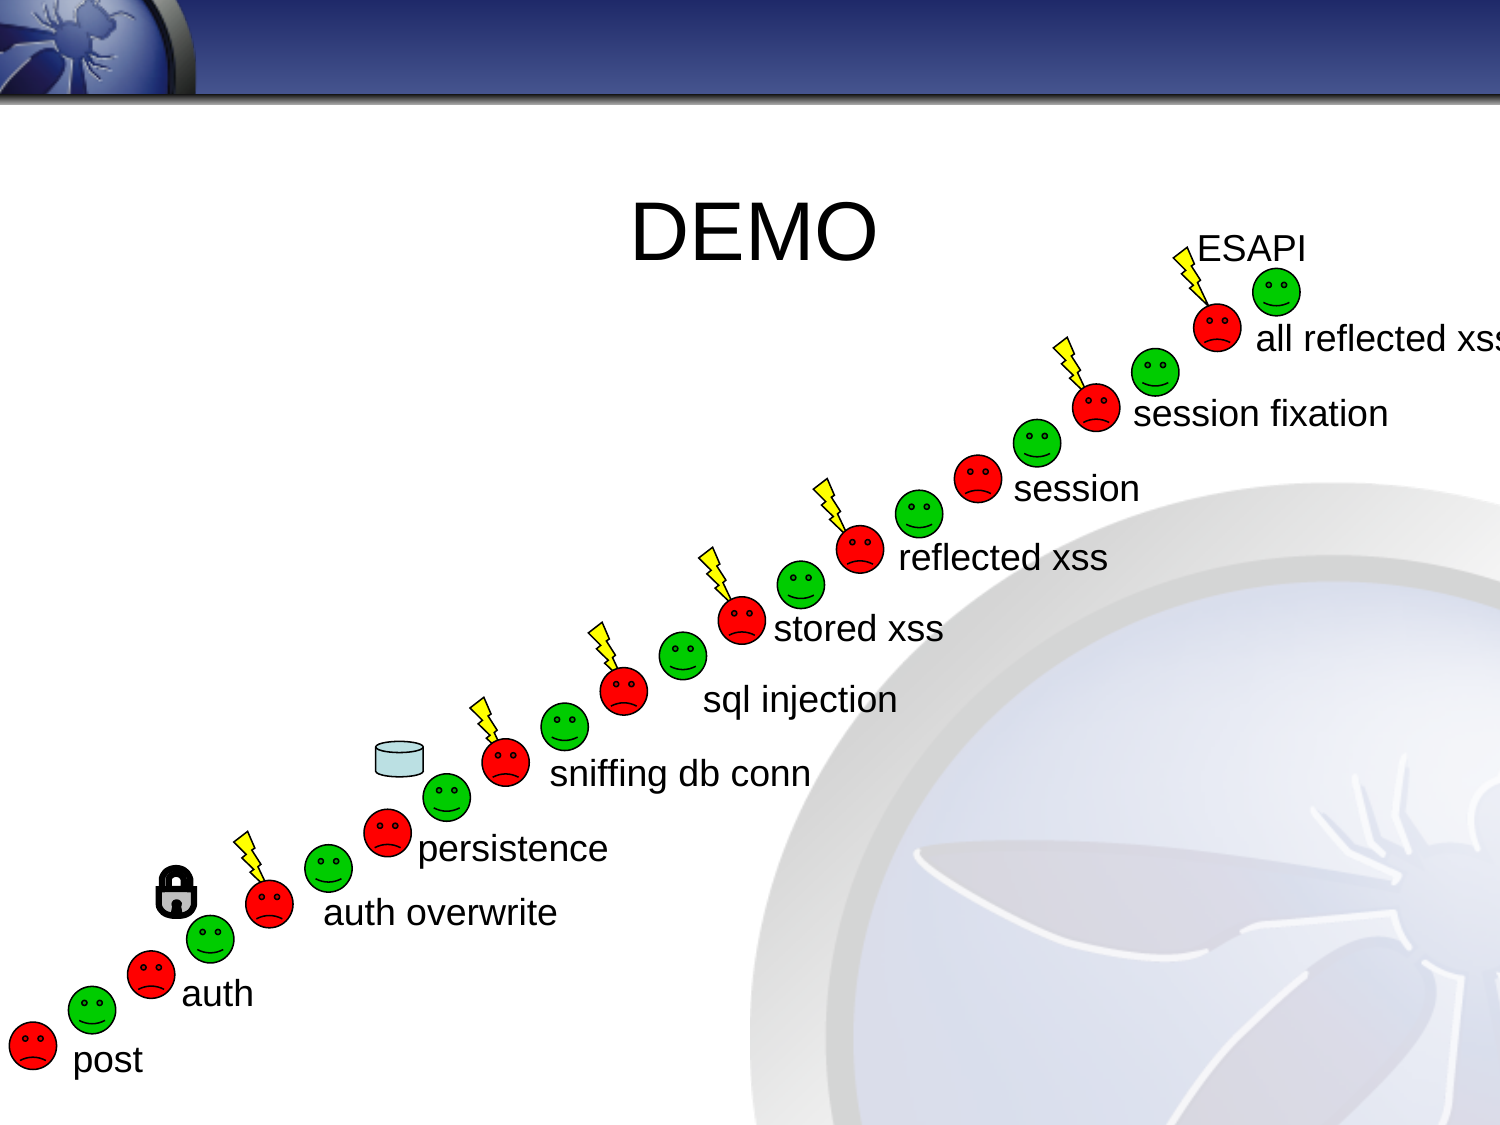

DEMO
ESAPI
all reflected xss
session fixation
session
reflected xss
stored xss
sql injection
sniffing db conn
persistence
auth overwrite
auth
post